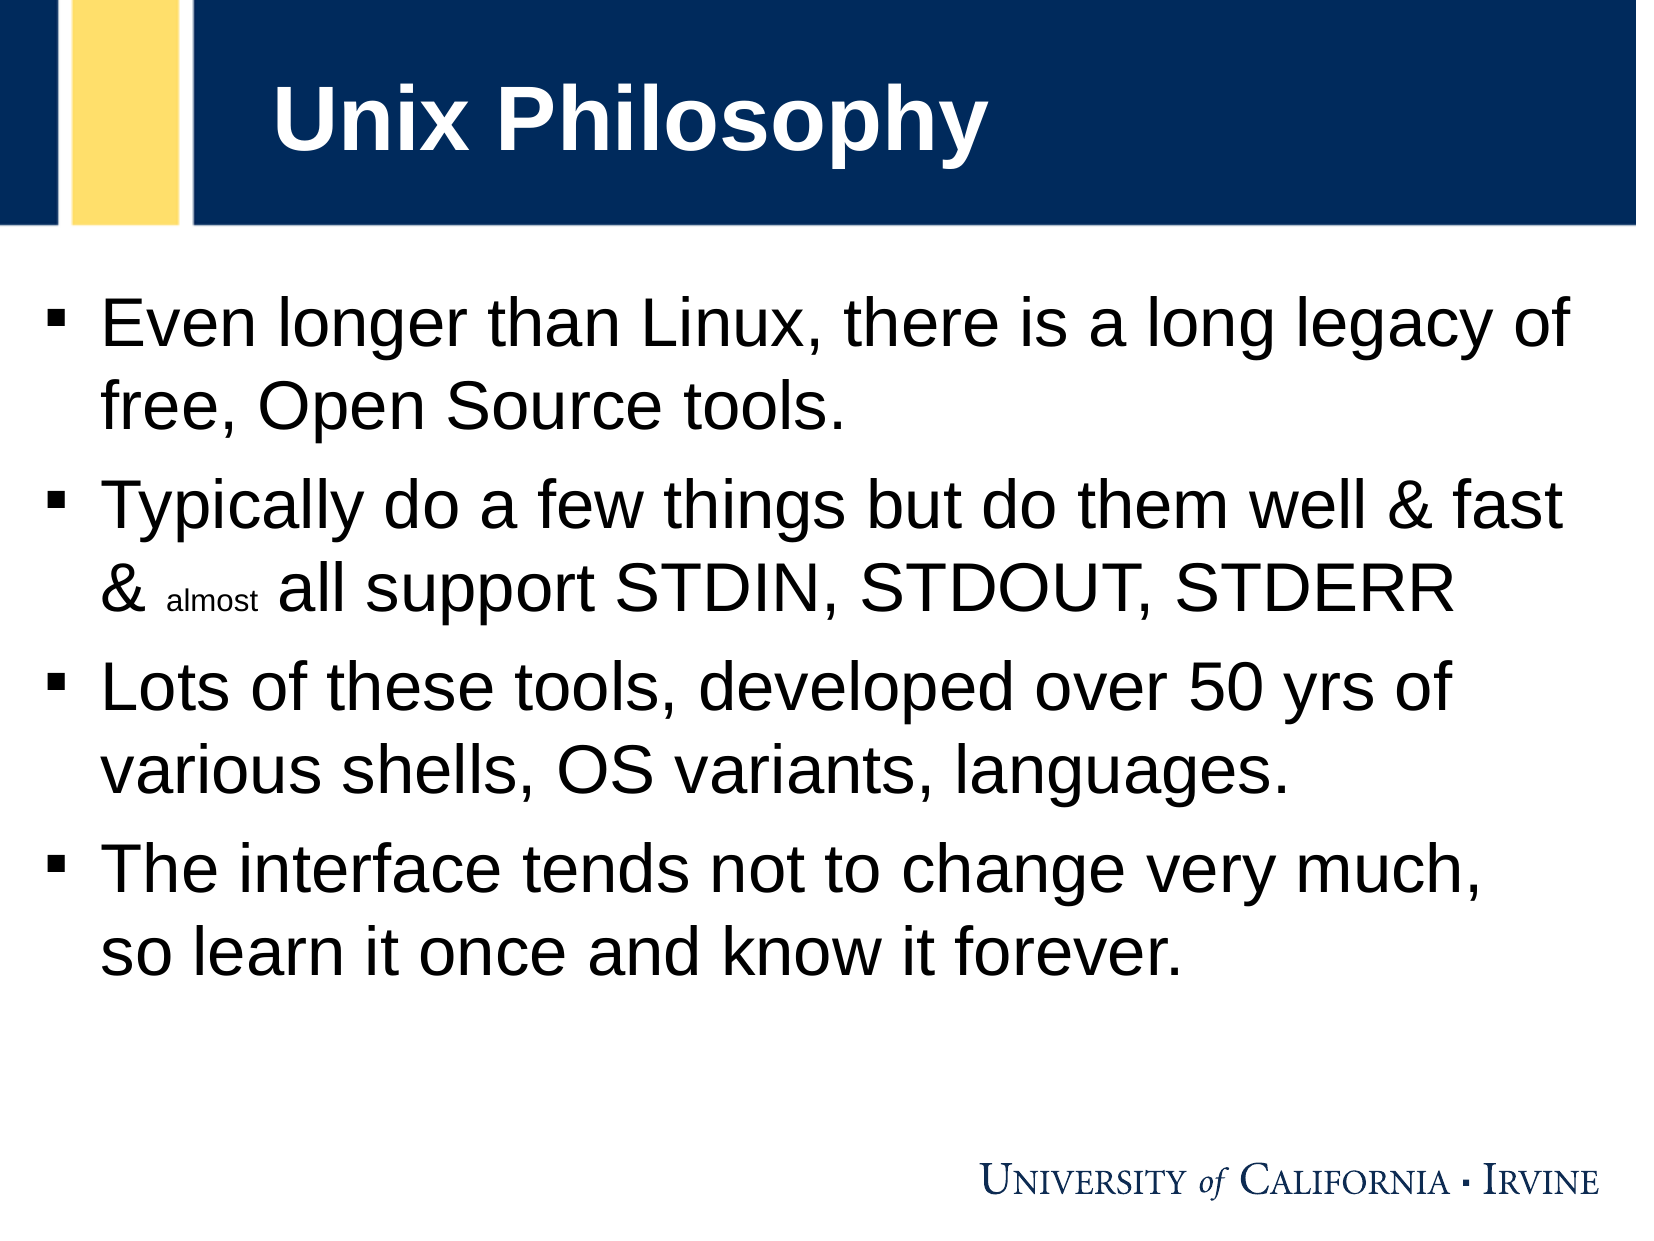

# Unix Philosophy
Even longer than Linux, there is a long legacy of free, Open Source tools.
Typically do a few things but do them well & fast & almost all support STDIN, STDOUT, STDERR
Lots of these tools, developed over 50 yrs of various shells, OS variants, languages.
The interface tends not to change very much, so learn it once and know it forever.